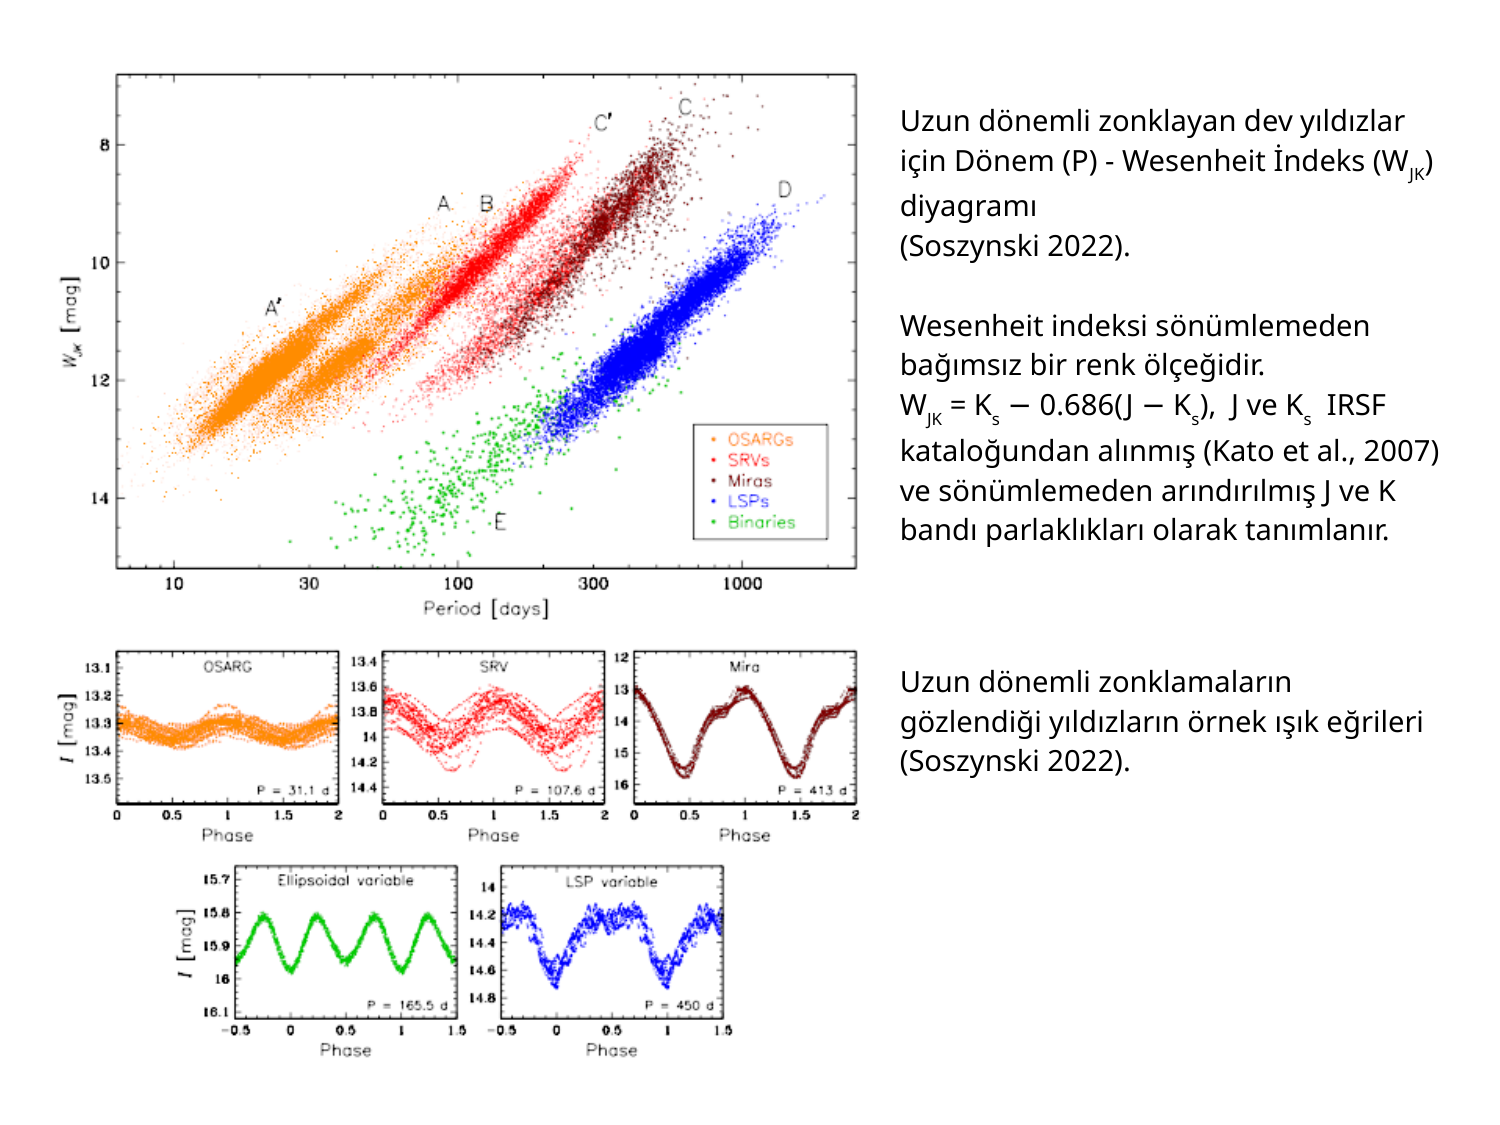

Uzun dönemli zonklayan dev yıldızlar için Dönem (P) - Wesenheit İndeks (WJK) diyagramı
(Soszynski 2022).
Wesenheit indeksi sönümlemeden bağımsız bir renk ölçeğidir.
WJK = Ks − 0.686(J − Ks), J ve Ks IRSF kataloğundan alınmış (Kato et al., 2007) ve sönümlemeden arındırılmış J ve K bandı parlaklıkları olarak tanımlanır.
Uzun dönemli zonklamaların gözlendiği yıldızların örnek ışık eğrileri (Soszynski 2022).